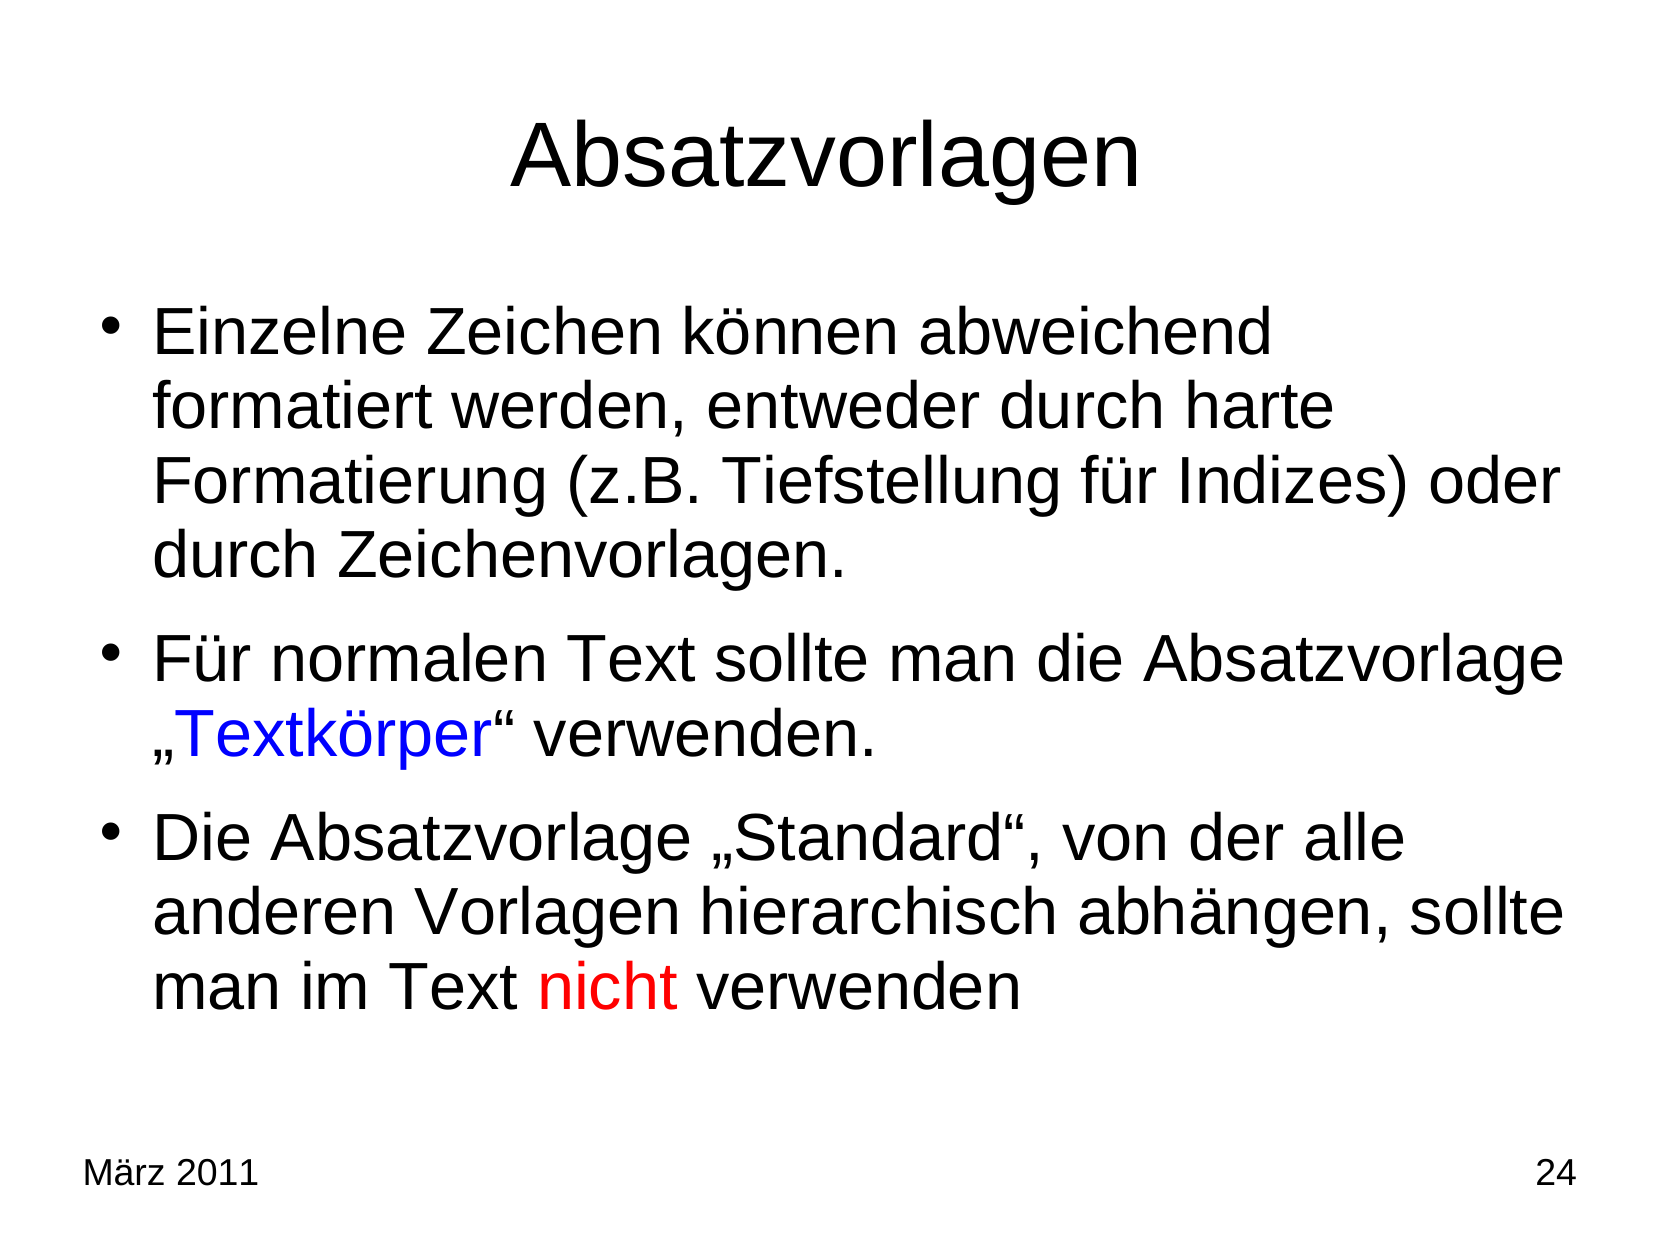

# Absatzvorlagen
Einzelne Zeichen können abweichend formatiert werden, entweder durch harte Formatierung (z.B. Tiefstellung für Indizes) oder durch Zeichenvorlagen.
Für normalen Text sollte man die Absatzvorlage „Textkörper“ verwenden.
Die Absatzvorlage „Standard“, von der alle anderen Vorlagen hierarchisch abhängen, sollte man im Text nicht verwenden
März 2011
24